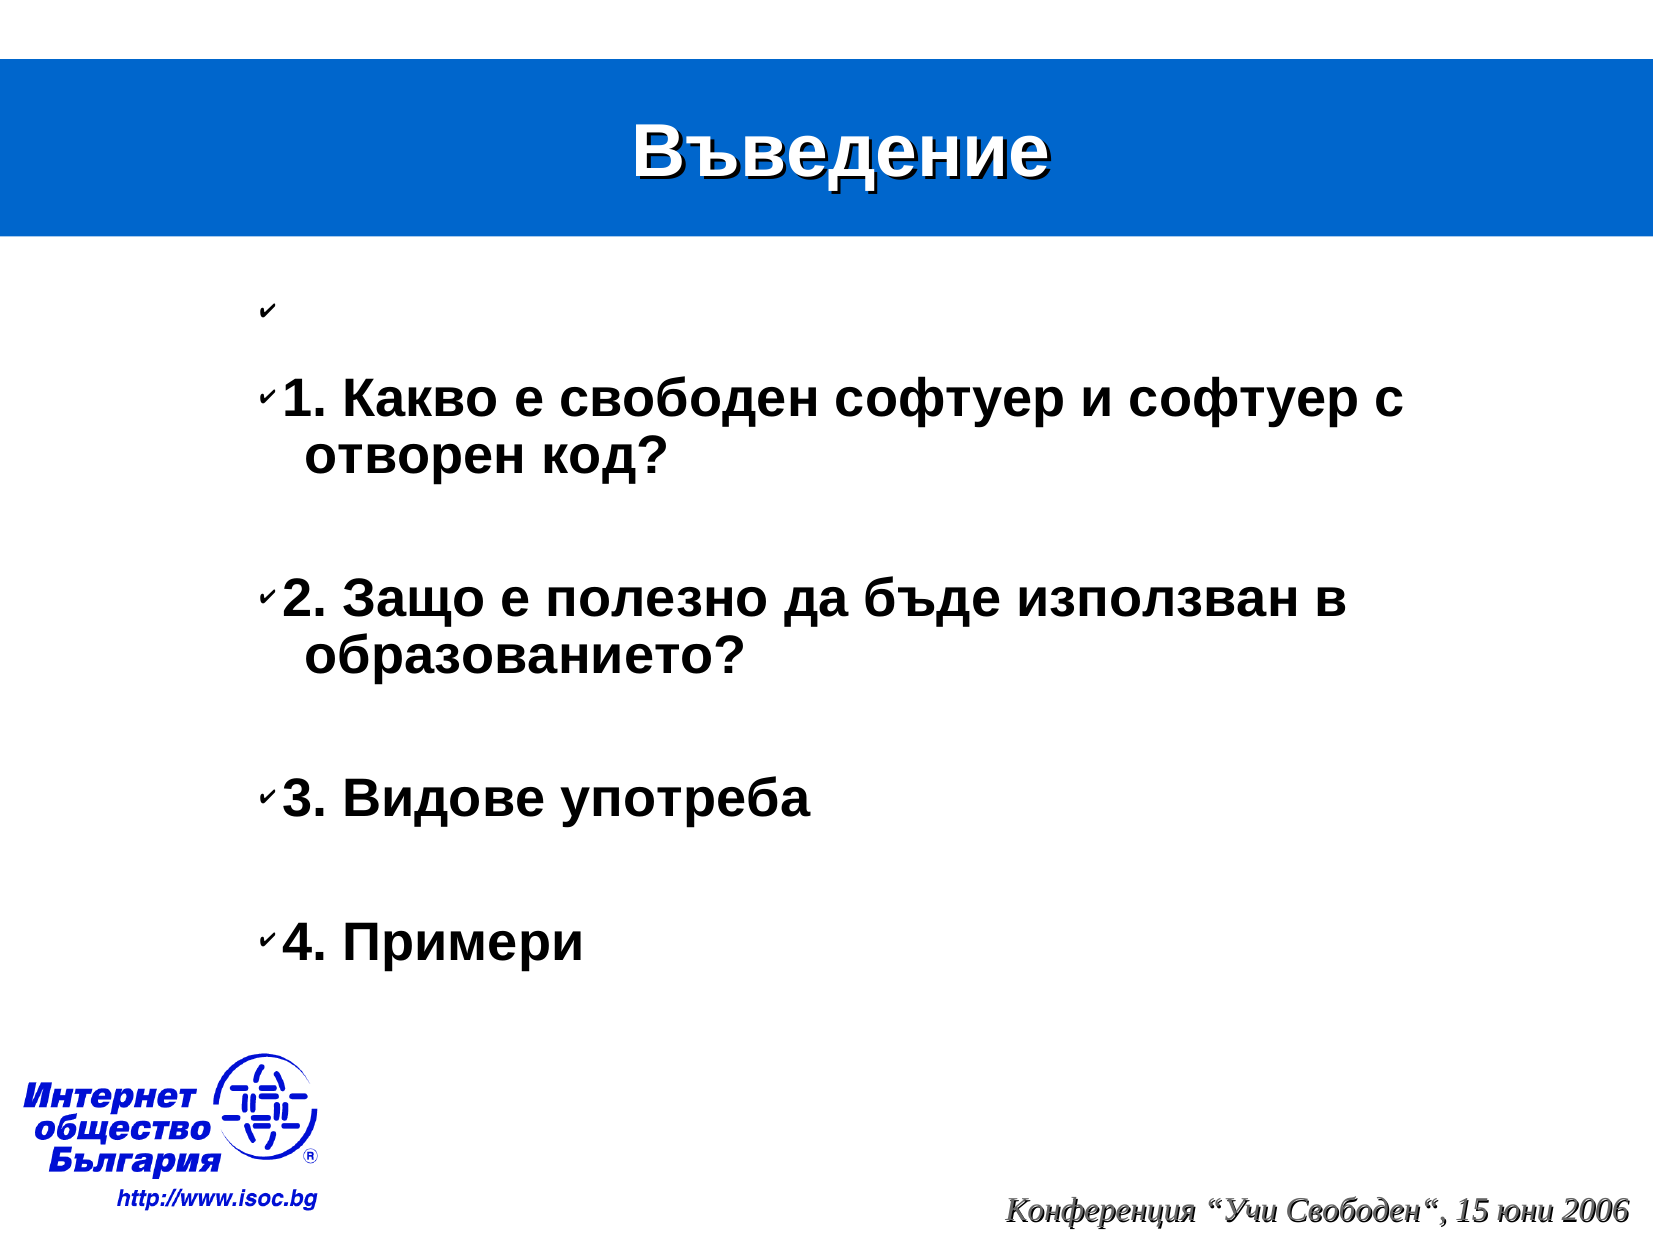

Въведение
# 1. Какво е свободен софтуер и софтуер с отворен код?
2. Защо е полезно да бъде използван в образованието?
3. Видове употреба
4. Примери